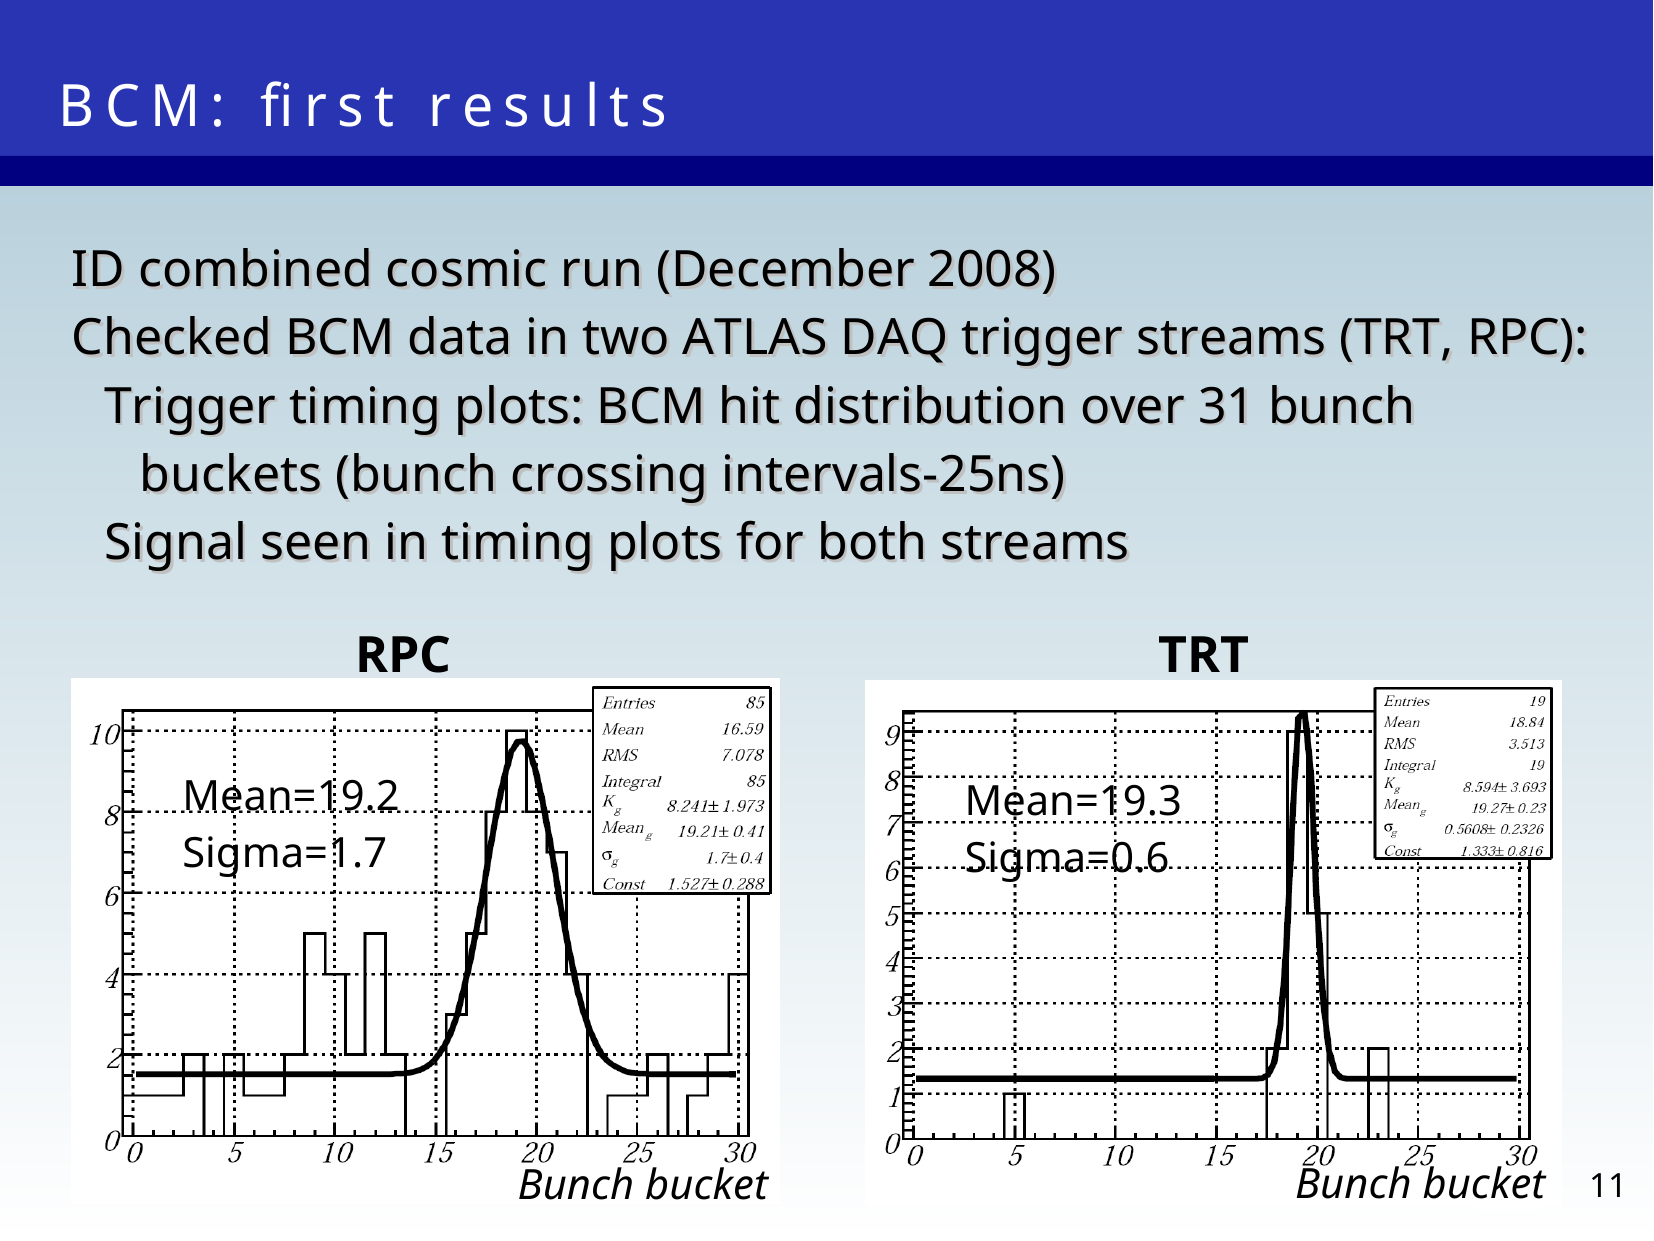

# BCM: first results
ID combined cosmic run (December 2008)
Checked BCM data in two ATLAS DAQ trigger streams (TRT, RPC):
Trigger timing plots: BCM hit distribution over 31 bunch buckets (bunch crossing intervals-25ns)
Signal seen in timing plots for both streams
RPC
TRT
Mean=19.2
Sigma=1.7
Mean=19.3
Sigma=0.6
Bunch bucket
Bunch bucket
11